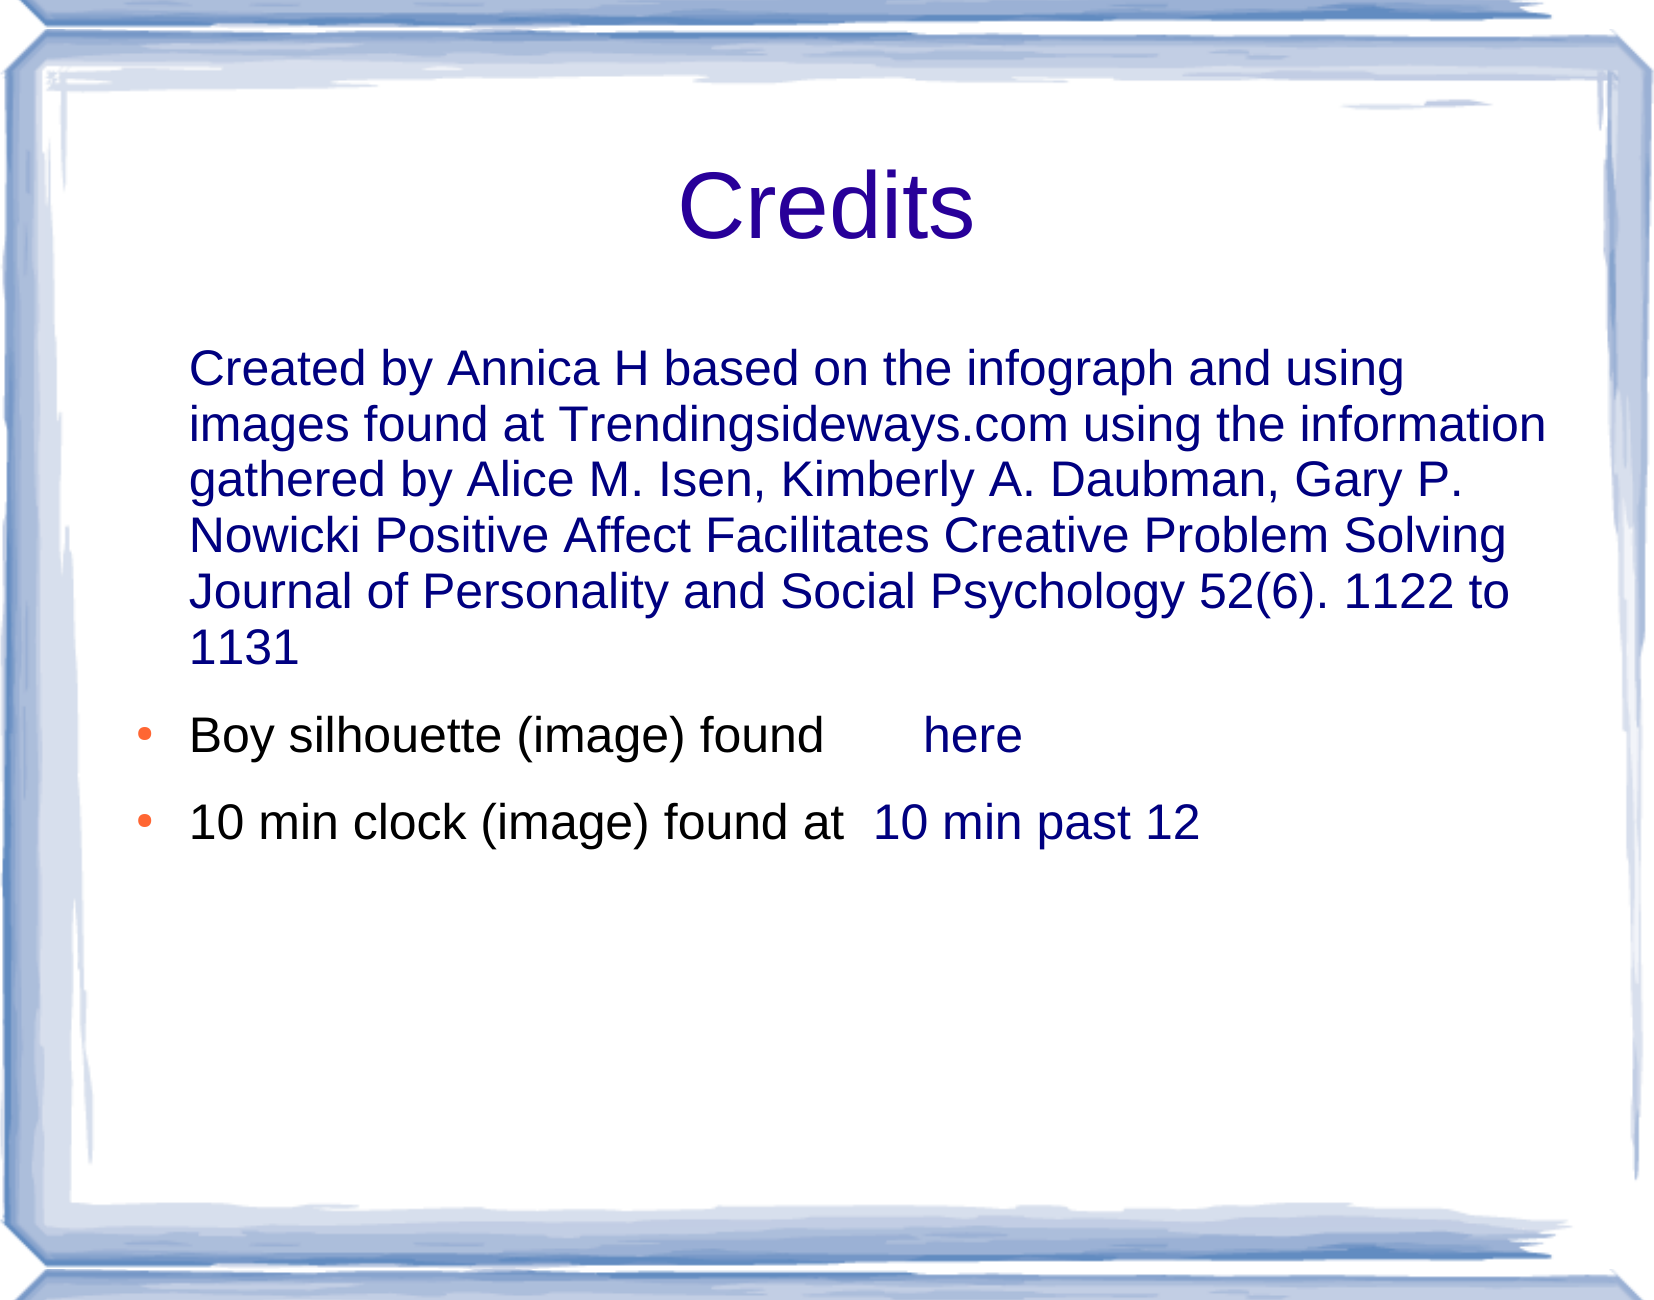

# Credits
Created by Annica H based on the infograph and using images found at Trendingsideways.com using the information gathered by Alice M. Isen, Kimberly A. Daubman, Gary P. Nowicki Positive Affect Facilitates Creative Problem Solving Journal of Personality and Social Psychology 52(6). 1122 to 1131
Boy silhouette (image) found here
10 min clock (image) found at 10 min past 12